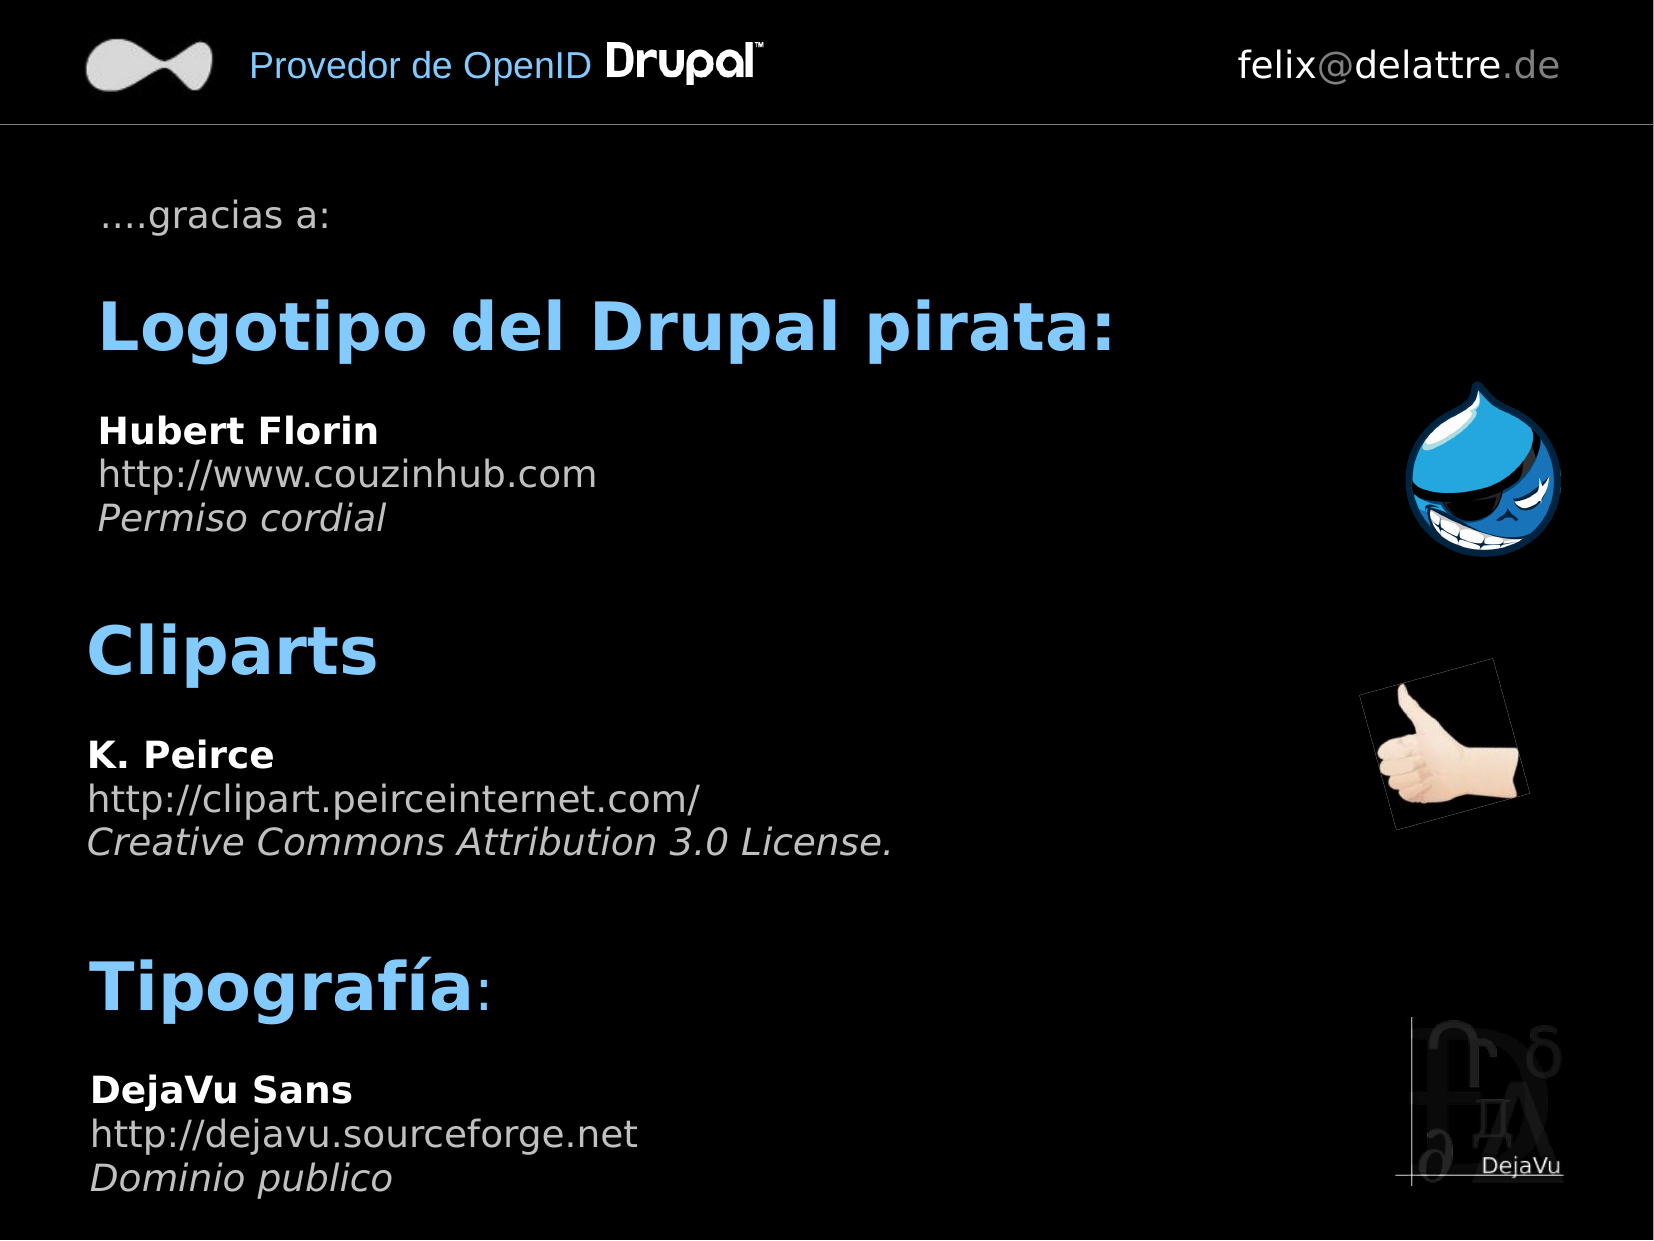

....gracias a:
Logotipo del Drupal pirata:
Hubert Florin
http://www.couzinhub.com
Permiso cordial
Cliparts
K. Peirce
http://clipart.peirceinternet.com/
Creative Commons Attribution 3.0 License.
Tipografía:
DejaVu Sans
http://dejavu.sourceforge.net
Dominio publico